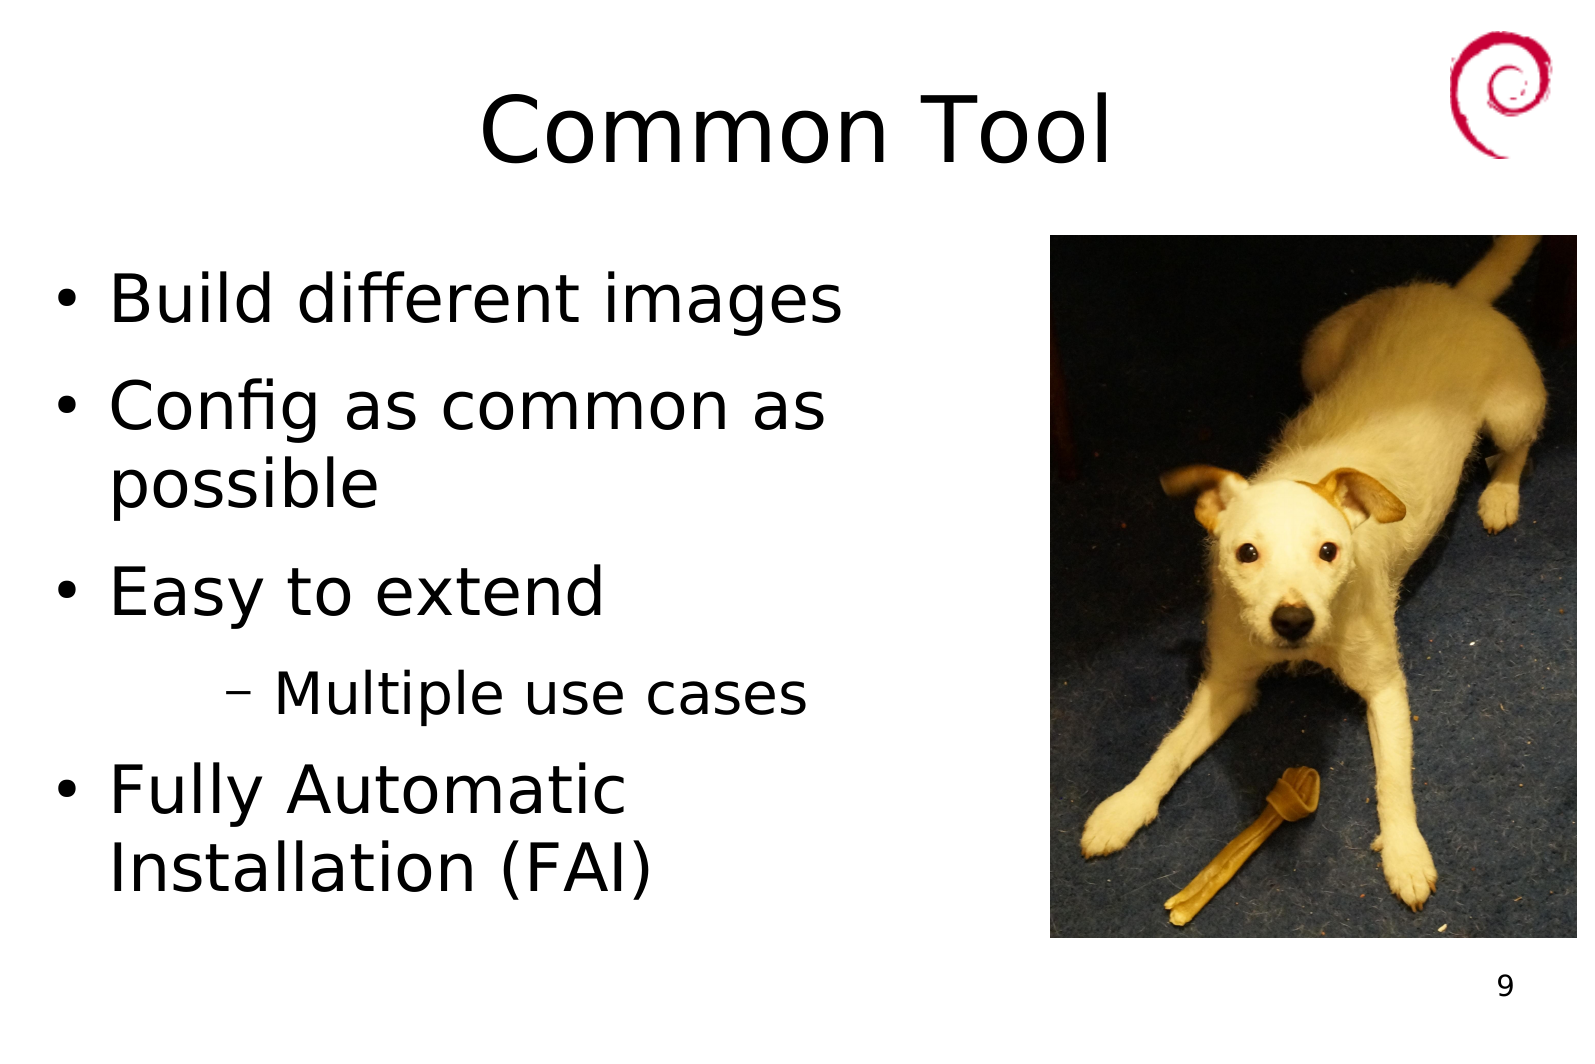

# Common Tool
Build different images
Config as common as possible
Easy to extend
Multiple use cases
Fully Automatic Installation (FAI)
9